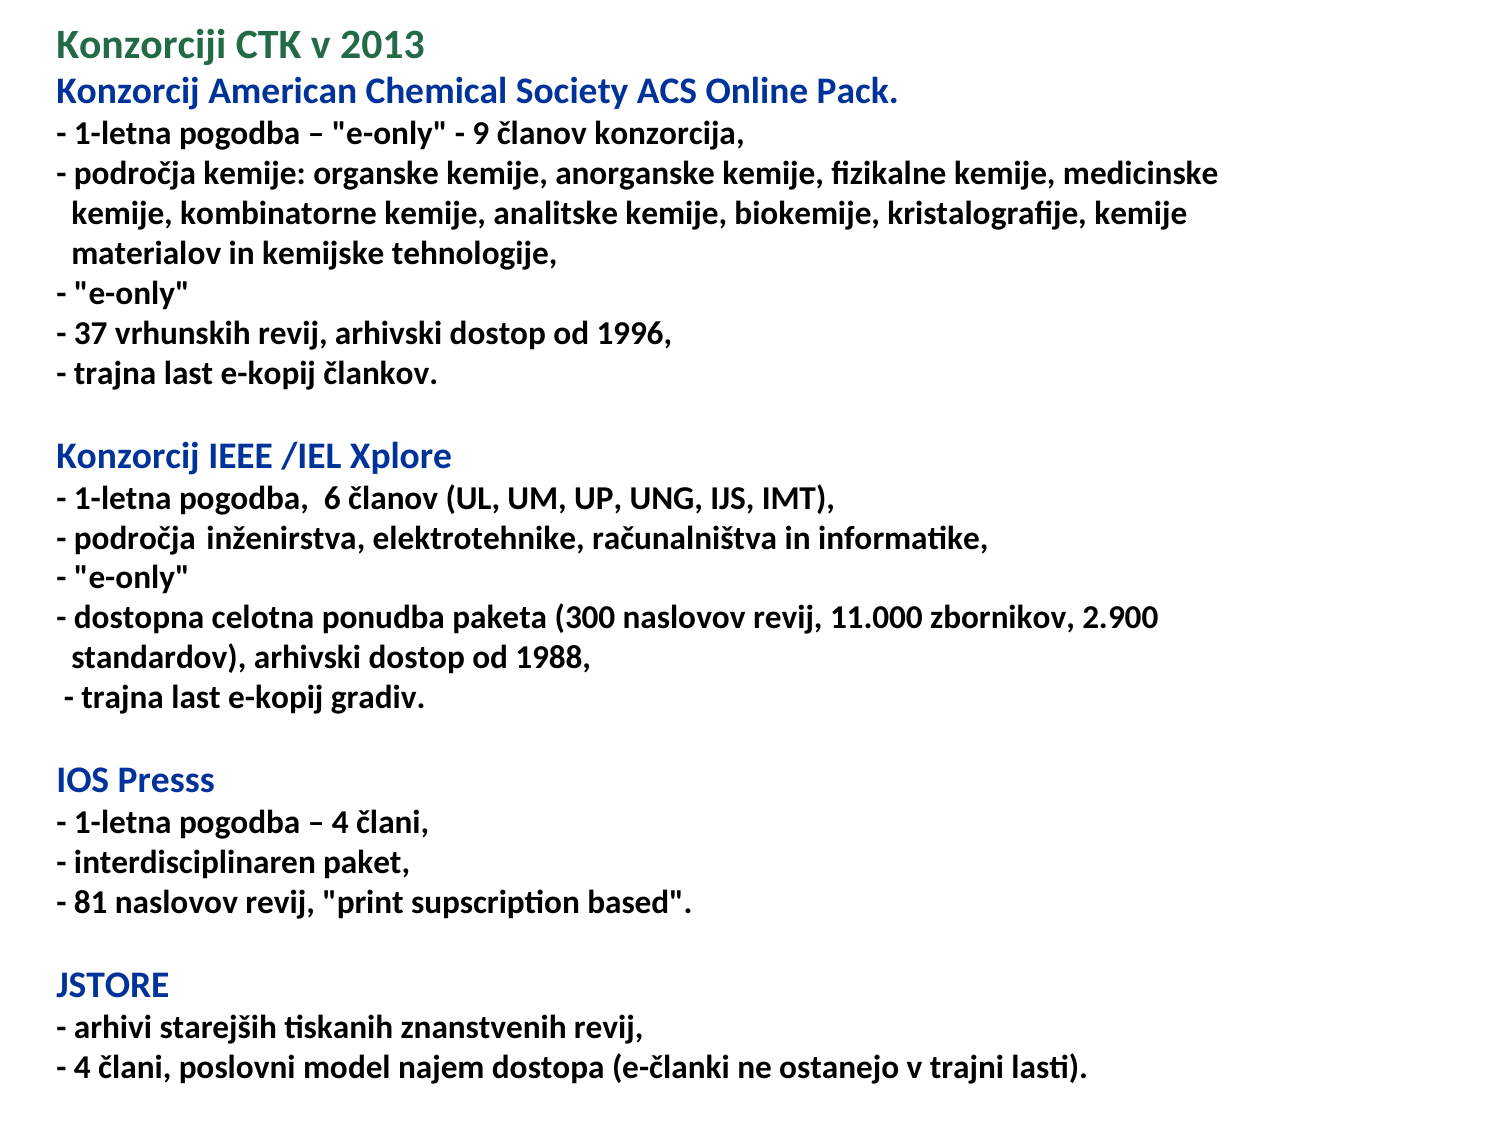

# Konzorciji CTK v 2013 Konzorcij American Chemical Society ACS Online Pack. - 1-letna pogodba – "e-only" - 9 članov konzorcija, - področja kemije: organske kemije, anorganske kemije, fizikalne kemije, medicinske kemije, kombinatorne kemije, analitske kemije, biokemije, kristalografije, kemije materialov in kemijske tehnologije, - "e-only" - 37 vrhunskih revij, arhivski dostop od 1996, - trajna last e-kopij člankov. Konzorcij IEEE /IEL Xplore - 1-letna pogodba, 6 članov (UL, UM, UP, UNG, IJS, IMT), - področja 	inženirstva, elektrotehnike, računalništva in informatike, - "e-only" - dostopna celotna ponudba paketa (300 naslovov revij, 11.000 zbornikov, 2.900 standardov), arhivski dostop od 1988, - trajna last e-kopij gradiv. IOS Presss - 1-letna pogodba – 4 člani, - interdisciplinaren paket, - 81 naslovov revij, "print supscription based". JSTORE - arhivi starejših tiskanih znanstvenih revij, - 4 člani, poslovni model najem dostopa (e-članki ne ostanejo v trajni lasti).